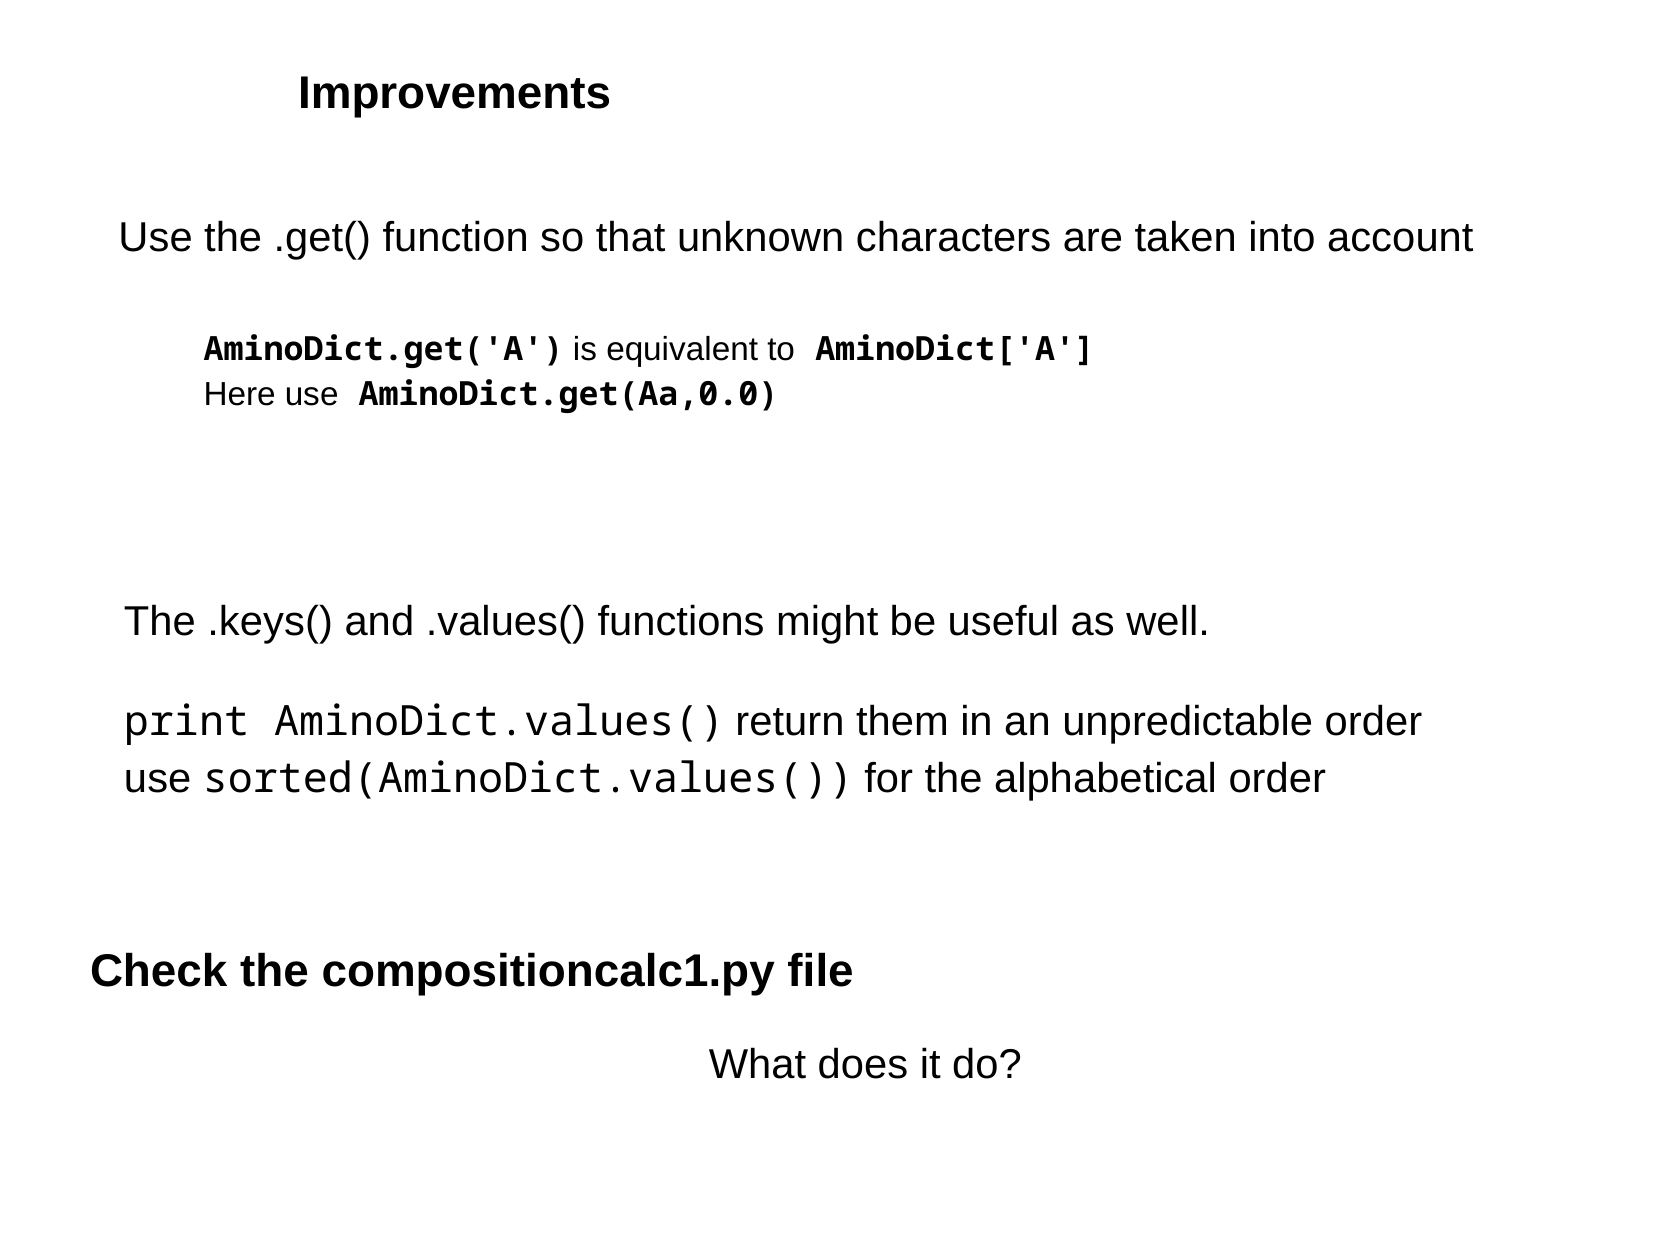

Improvements
Use the .get() function so that unknown characters are taken into account
AminoDict.get('A') is equivalent to AminoDict['A']
Here use AminoDict.get(Aa,0.0)
The .keys() and .values() functions might be useful as well.
print AminoDict.values() return them in an unpredictable order
use sorted(AminoDict.values()) for the alphabetical order
Check the compositioncalc1.py file
What does it do?